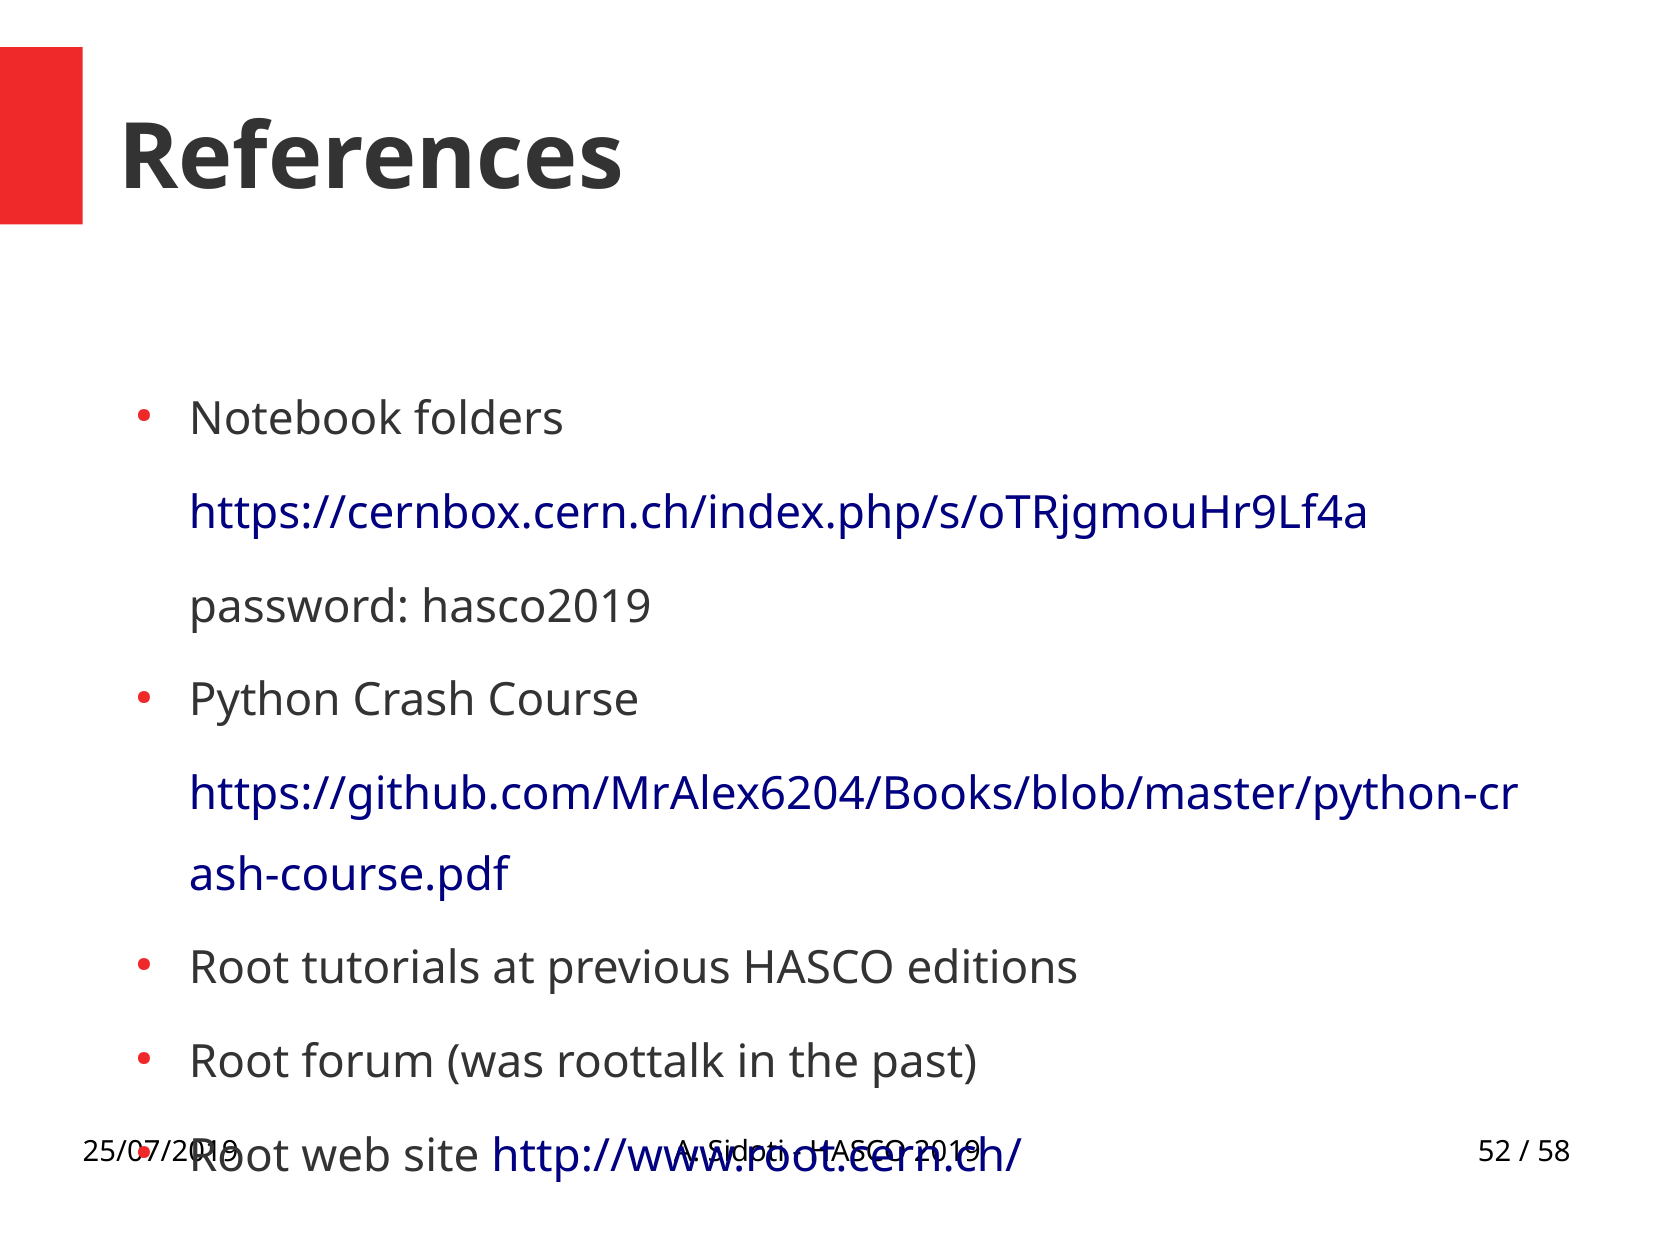

# References
Notebook folders https://cernbox.cern.ch/index.php/s/oTRjgmouHr9Lf4a password: hasco2019
Python Crash Course https://github.com/MrAlex6204/Books/blob/master/python-crash-course.pdf
Root tutorials at previous HASCO editions
Root forum (was roottalk in the past)
Root web site http://www.root.cern.ch/
25/07/2019
A. Sidoti - HASCO 2019
52